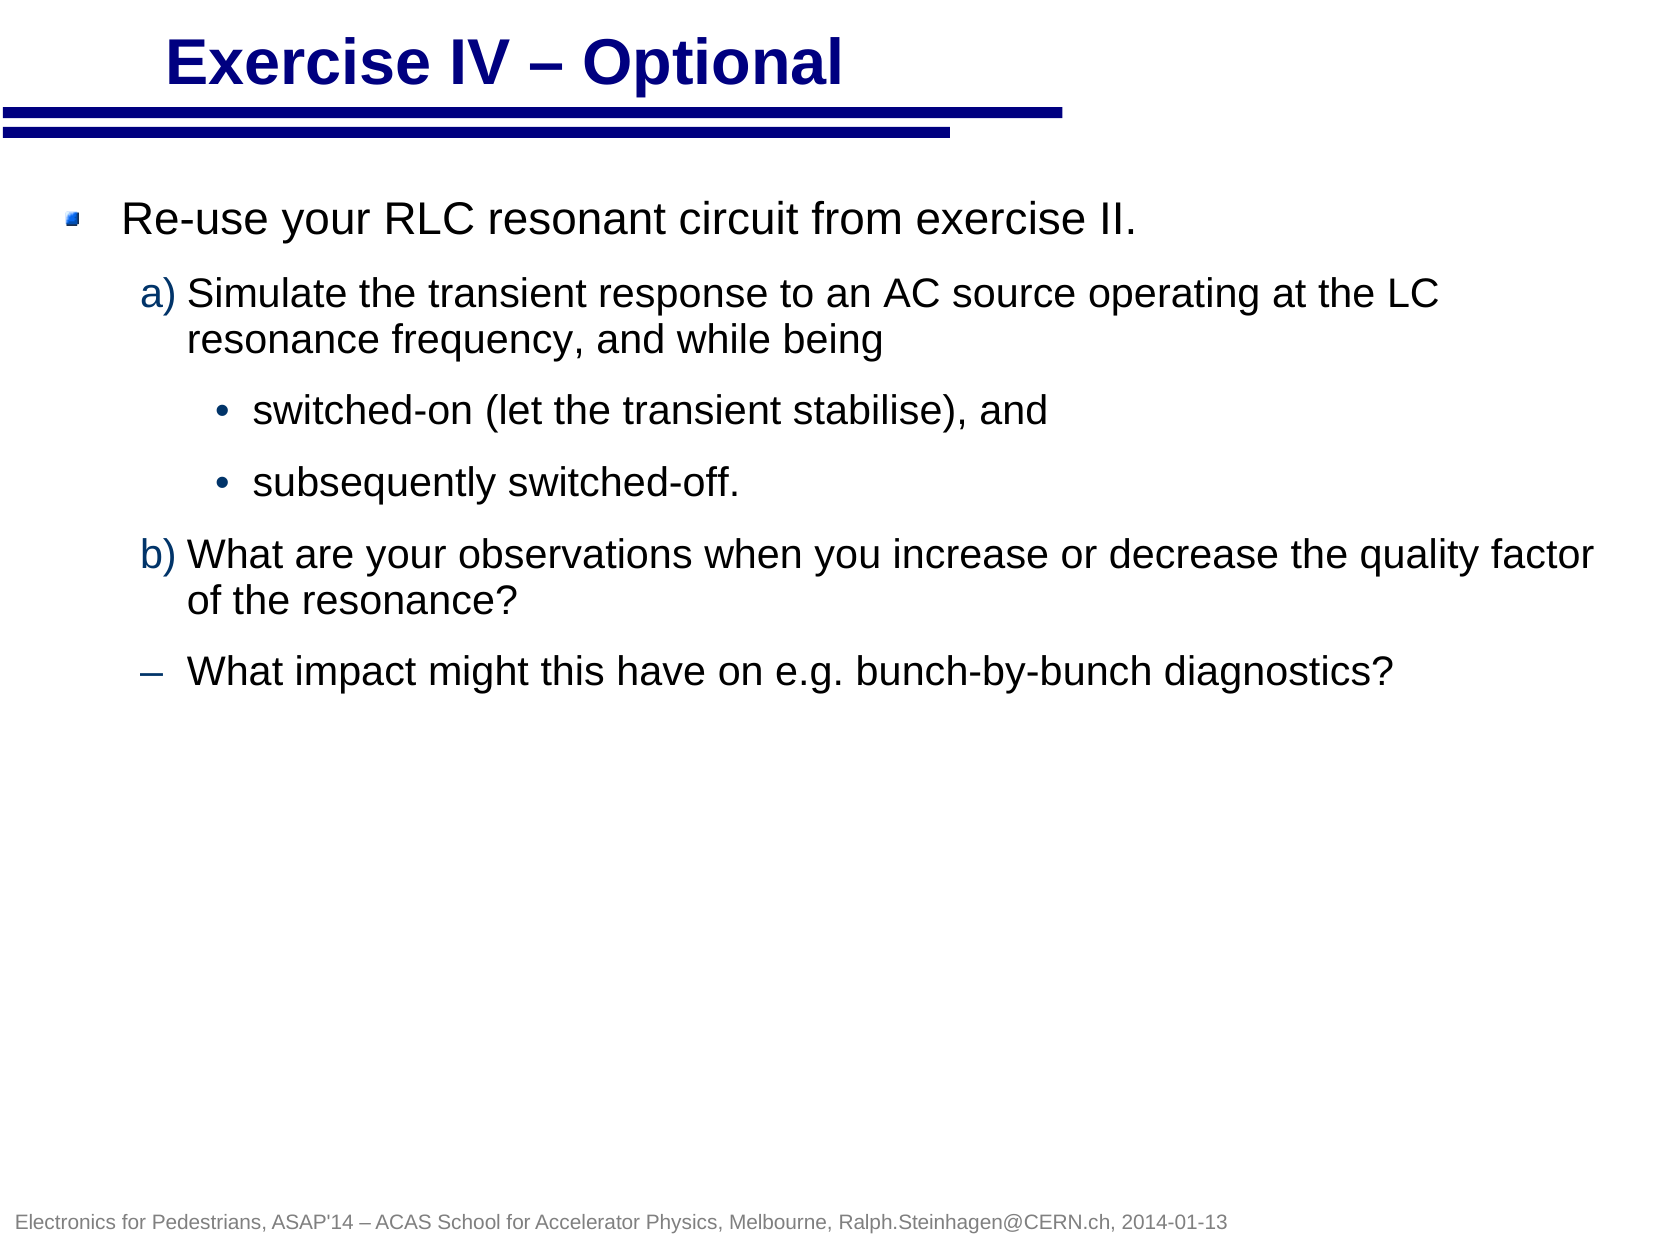

# Exercise IV – Optional
Re-use your RLC resonant circuit from exercise II.
Simulate the transient response to an AC source operating at the LC resonance frequency, and while being
switched-on (let the transient stabilise), and
subsequently switched-off.
What are your observations when you increase or decrease the quality factor of the resonance?
What impact might this have on e.g. bunch-by-bunch diagnostics?